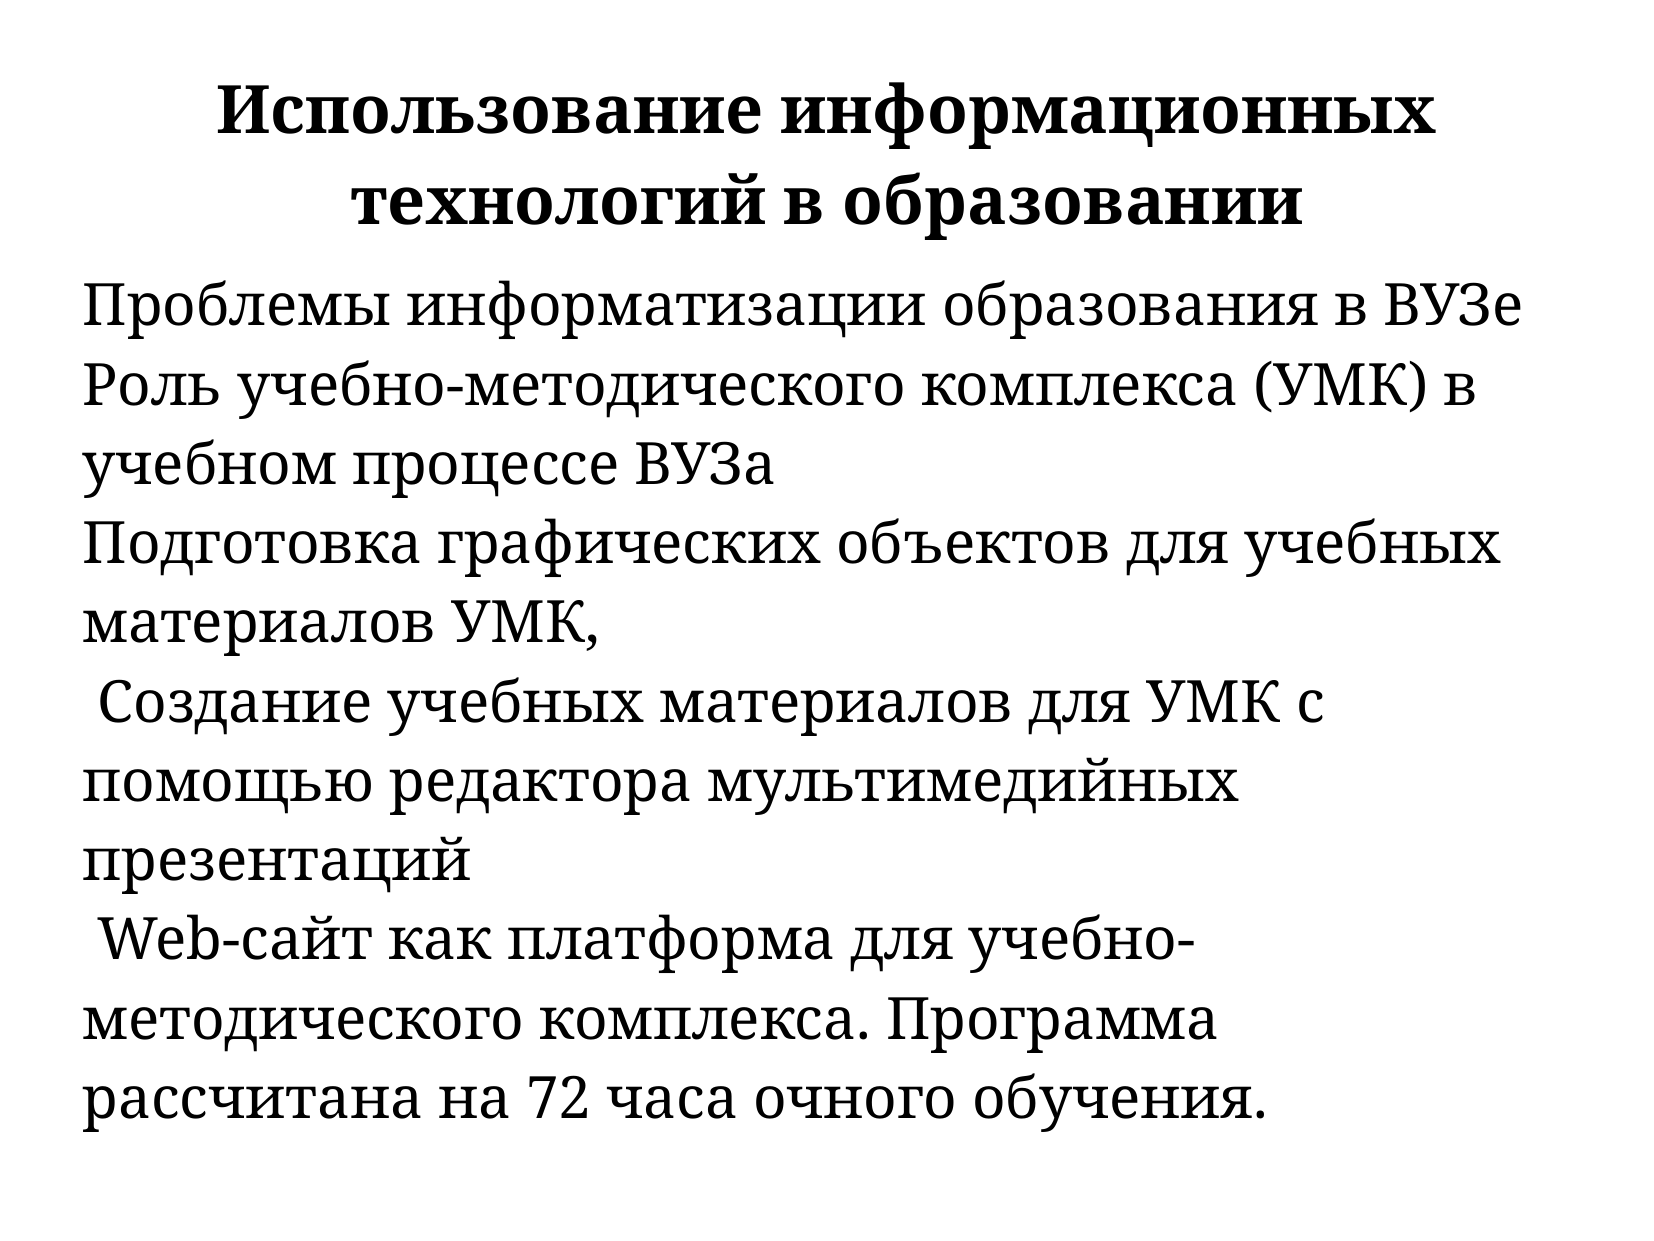

# Использование информационных технологий в образовании
Проблемы информатизации образования в ВУЗе
Роль учебно-методического комплекса (УМК) в учебном процессе ВУЗа
Подготовка графических объектов для учебных материалов УМК,
 Создание учебных материалов для УМК с помощью редактора мультимедийных презентаций
 Web-сайт как платформа для учебно-методического комплекса. Программа рассчитана на 72 часа очного обучения.